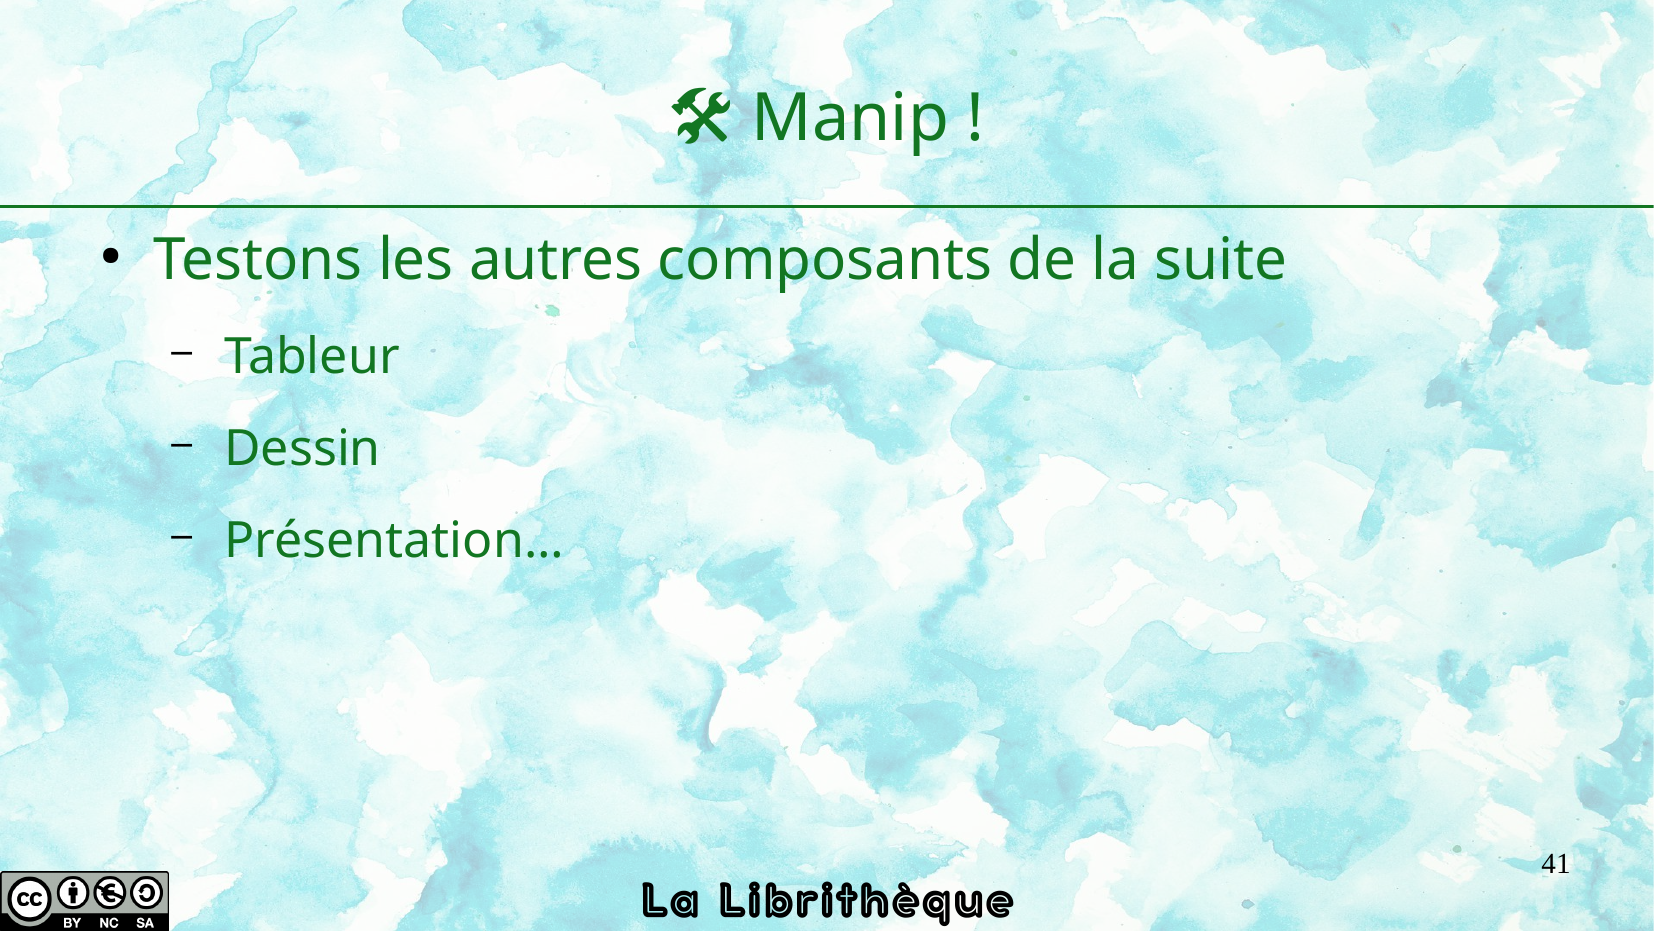

# 🛠 Manip !
Testons les autres composants de la suite
Tableur
Dessin
Présentation…
41